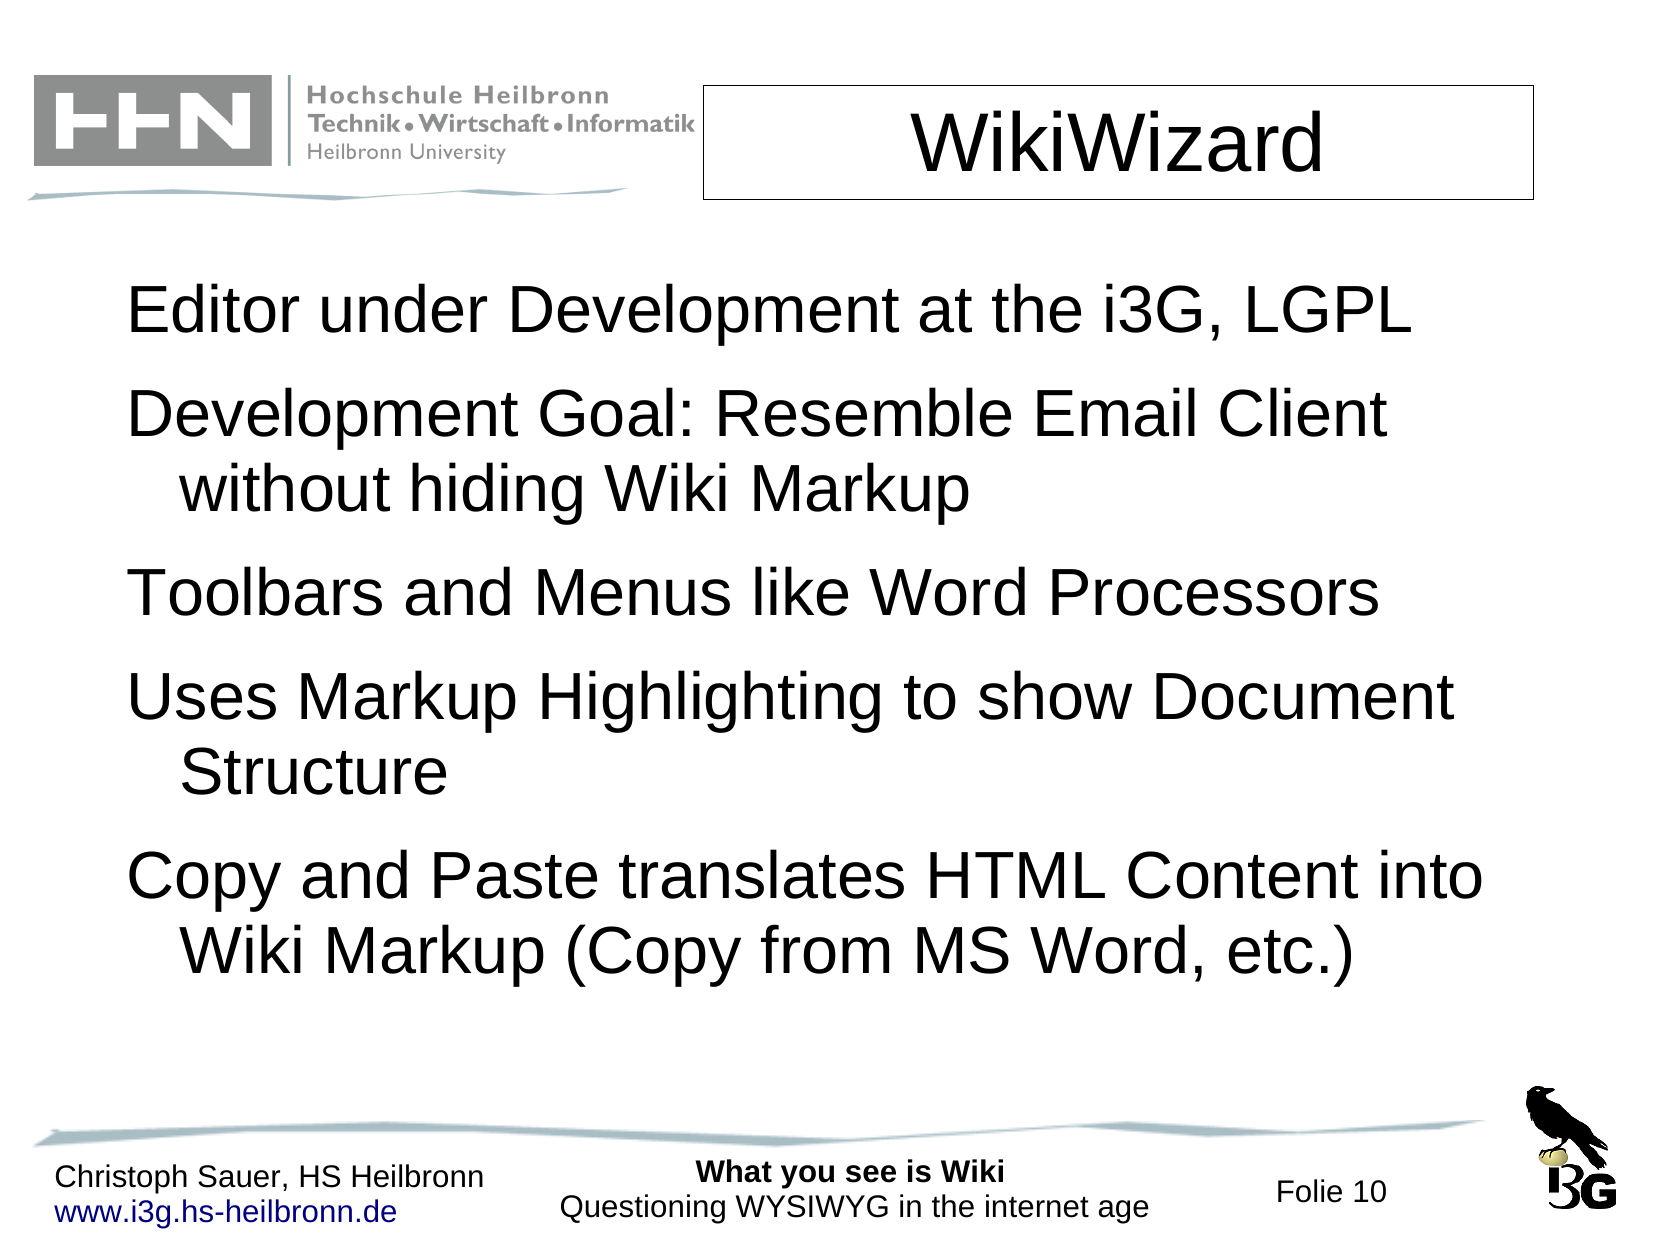

# WikiWizard
Editor under Development at the i3G, LGPL
Development Goal: Resemble Email Client without hiding Wiki Markup
Toolbars and Menus like Word Processors
Uses Markup Highlighting to show Document Structure
Copy and Paste translates HTML Content into Wiki Markup (Copy from MS Word, etc.)